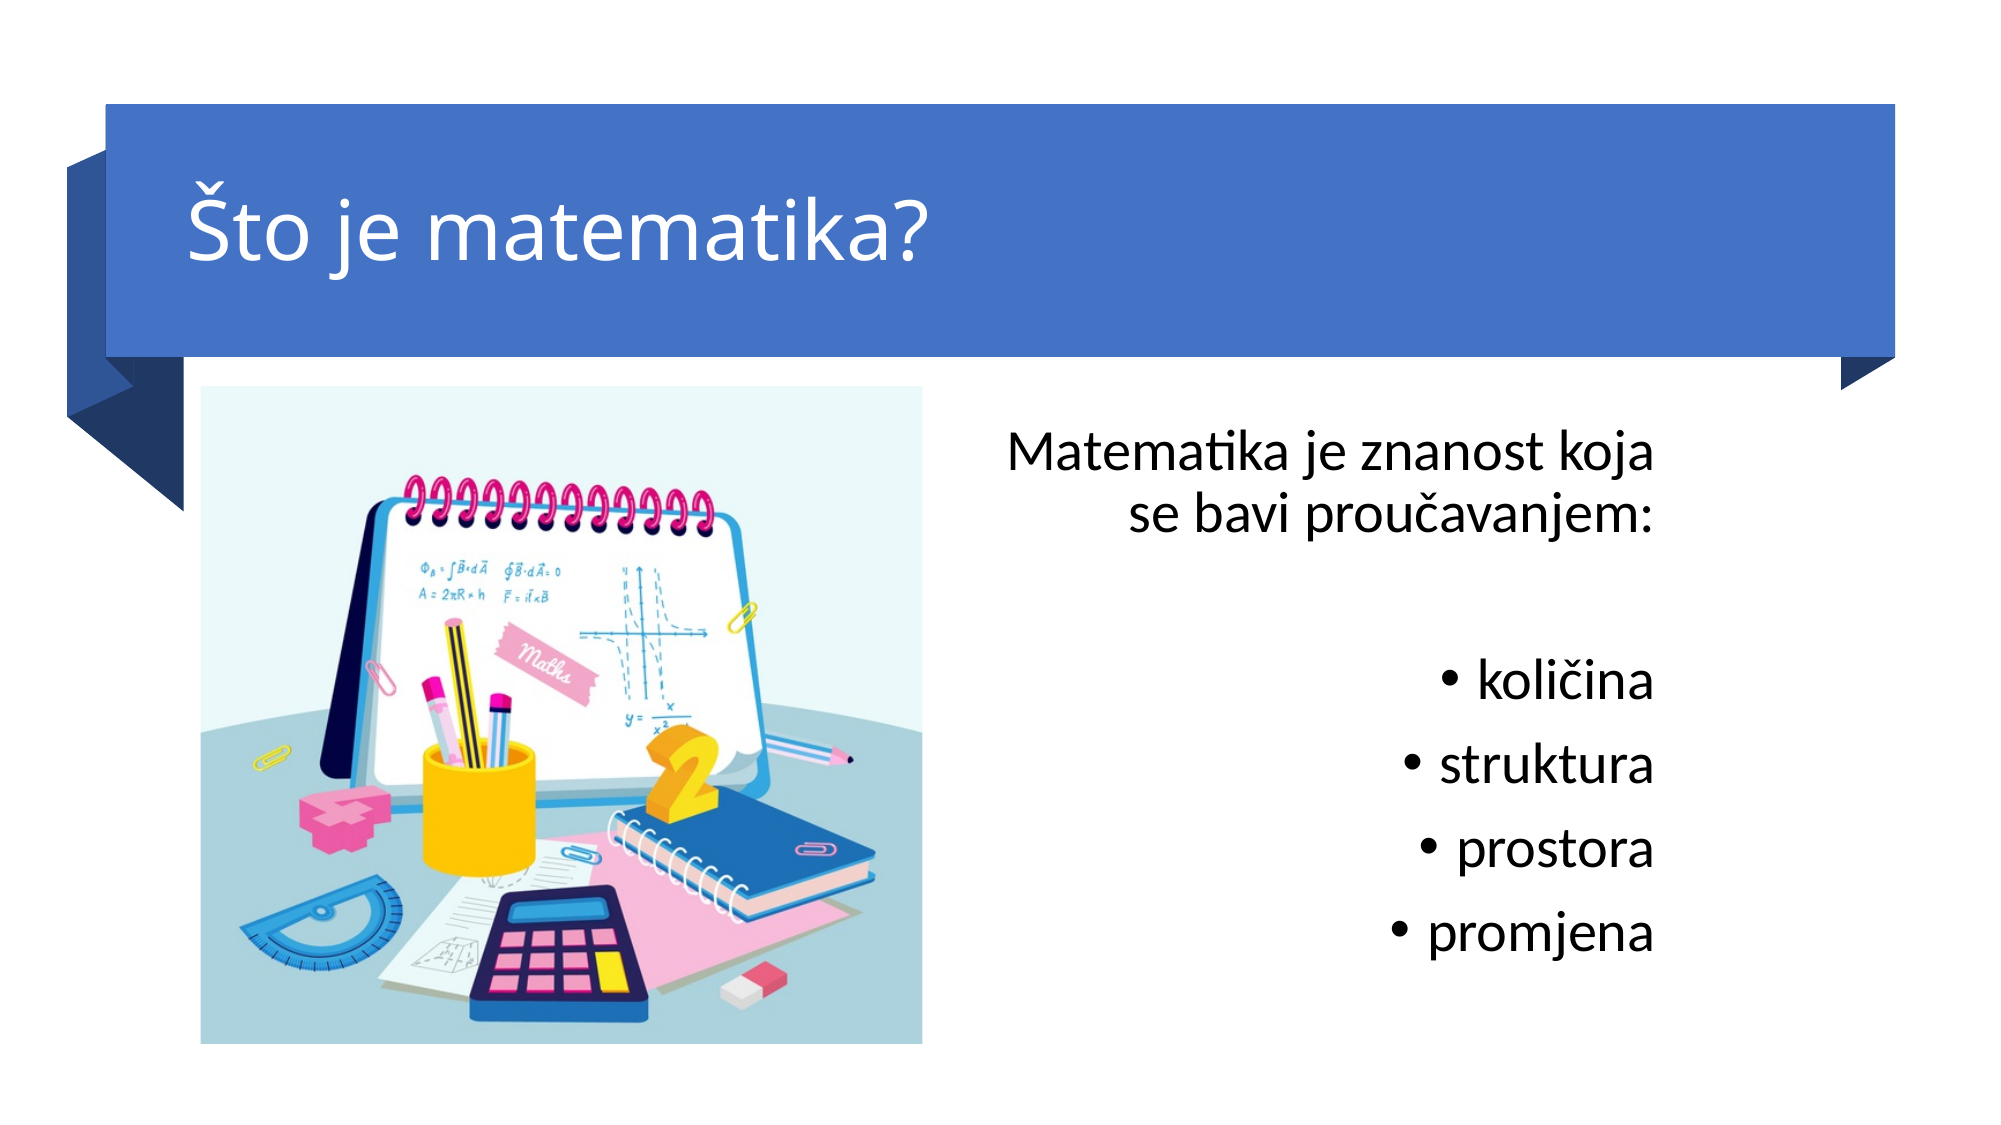

# Što je matematika?
Matematika je znanost koja se bavi proučavanjem:
količina
struktura
prostora
promjena